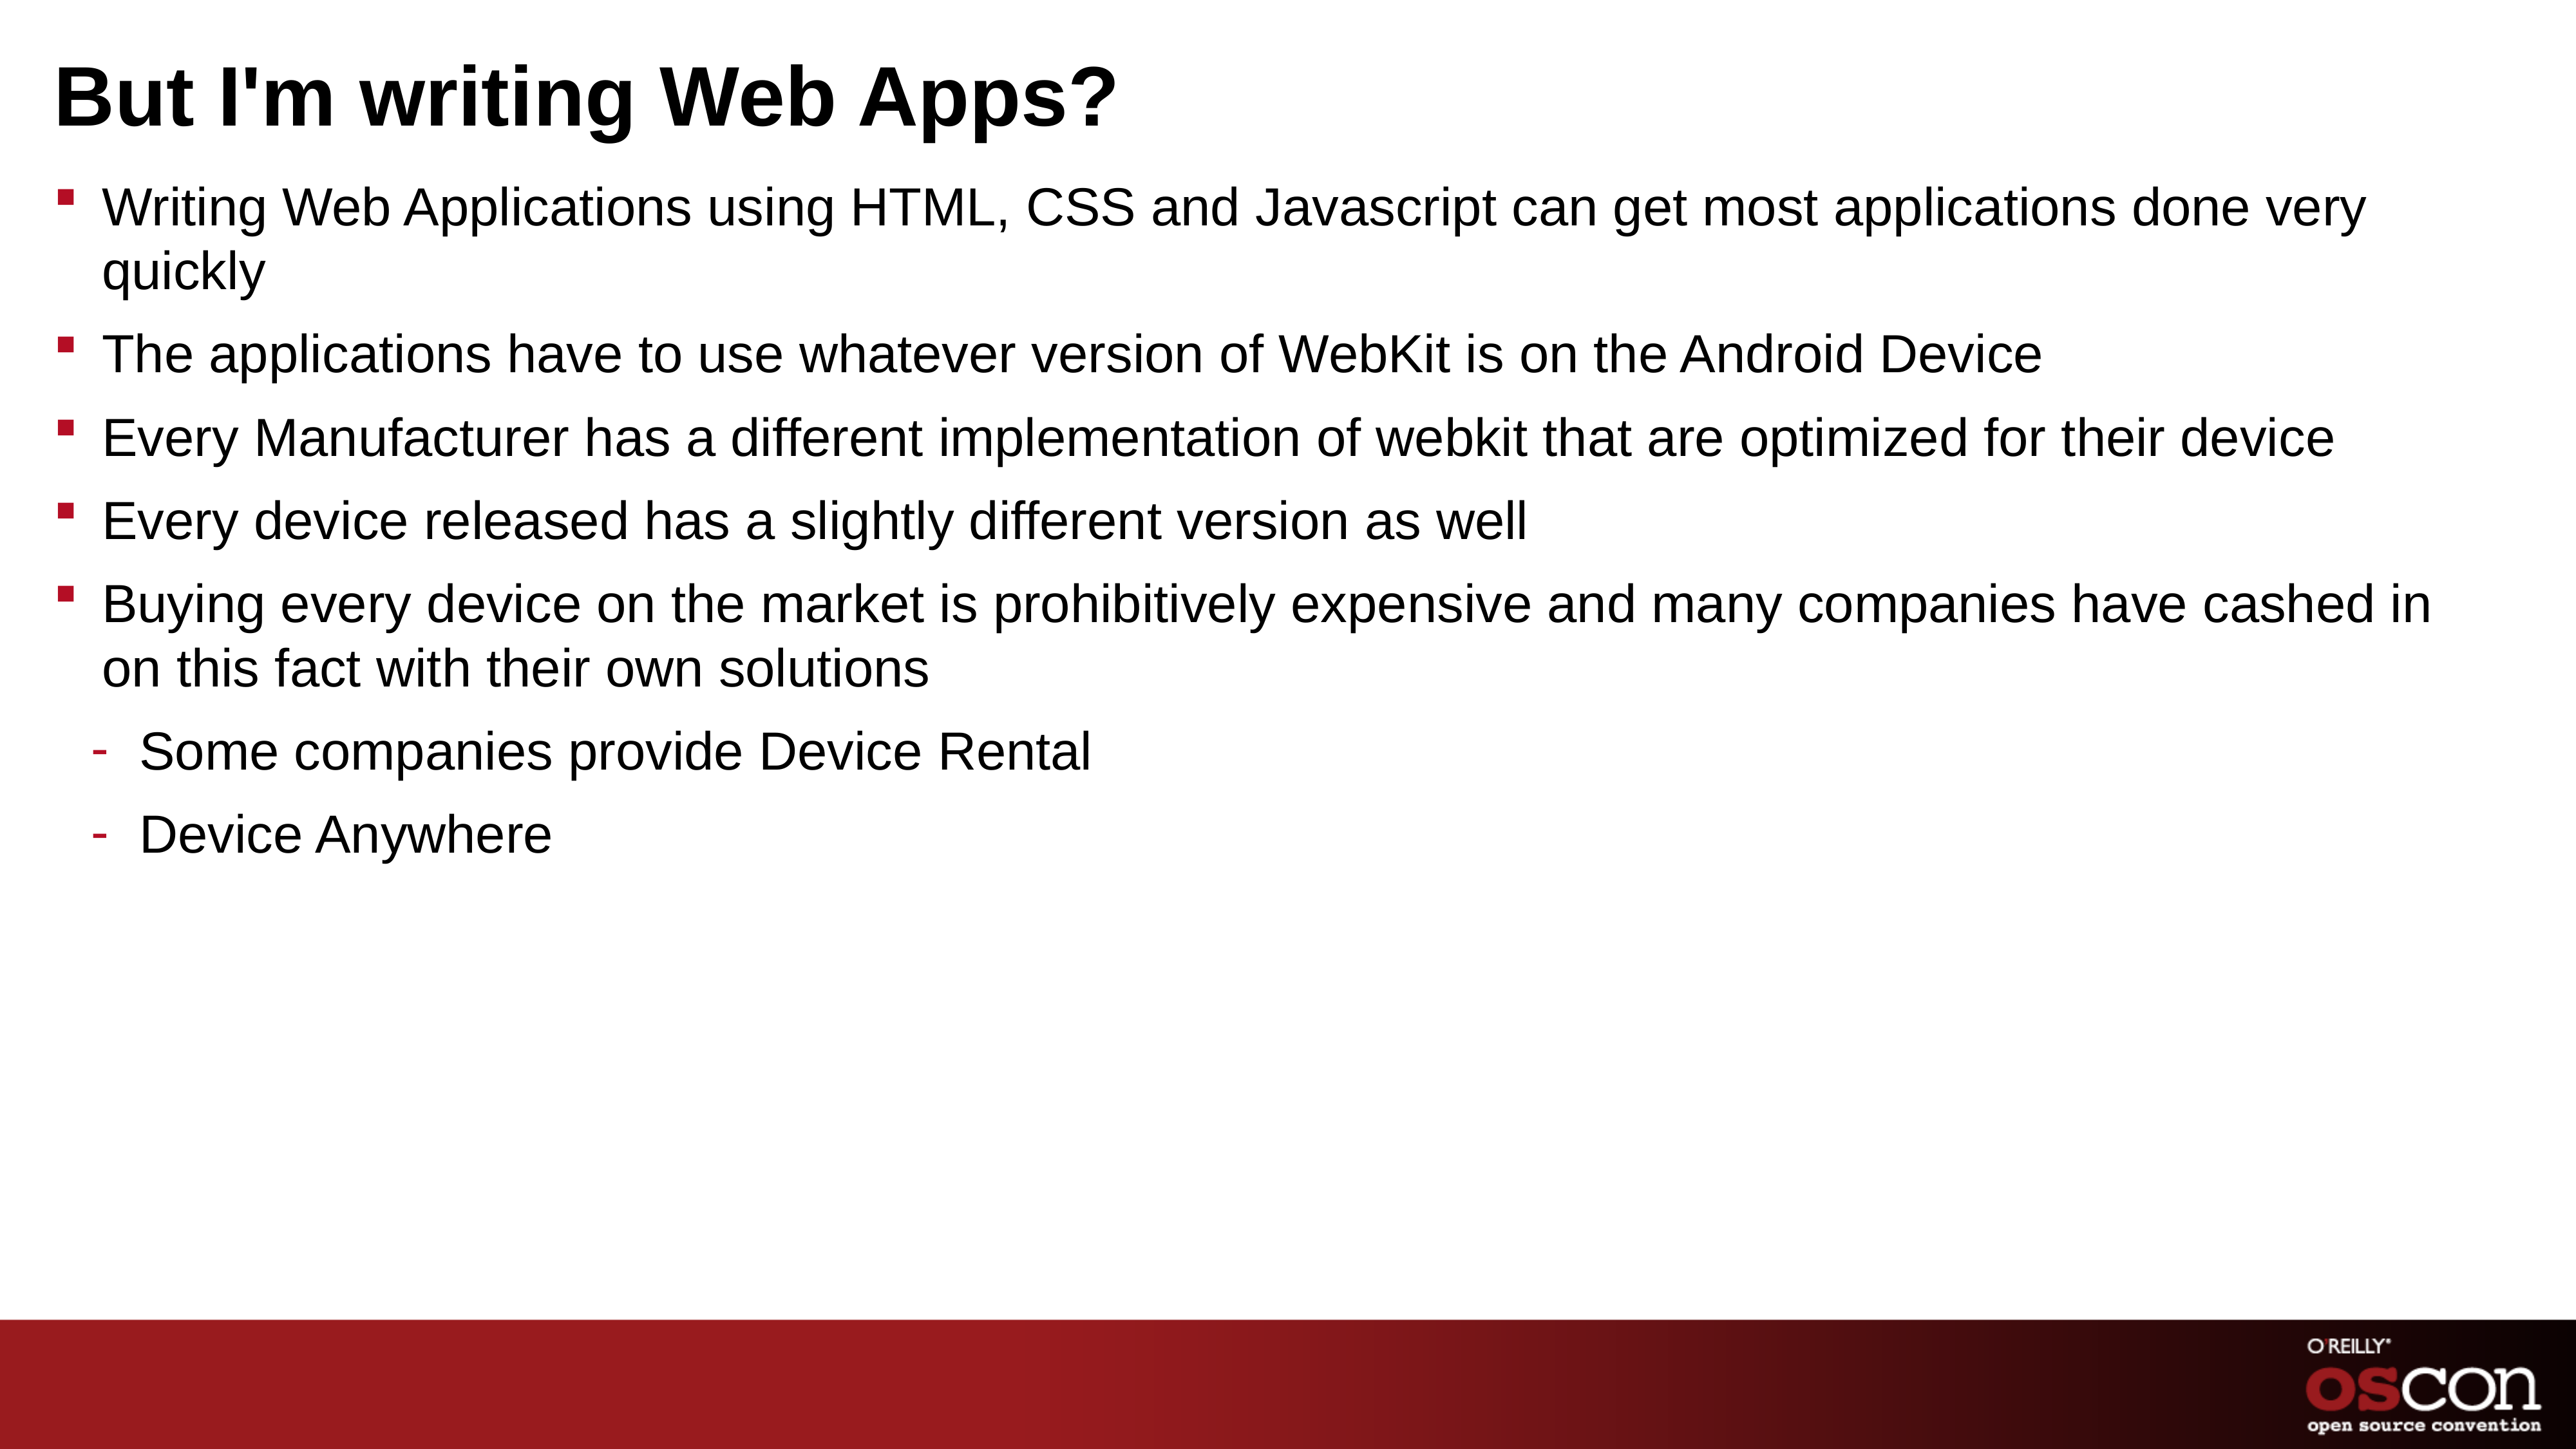

# But I'm writing Web Apps?
Writing Web Applications using HTML, CSS and Javascript can get most applications done very quickly
The applications have to use whatever version of WebKit is on the Android Device
Every Manufacturer has a different implementation of webkit that are optimized for their device
Every device released has a slightly different version as well
Buying every device on the market is prohibitively expensive and many companies have cashed in on this fact with their own solutions
Some companies provide Device Rental
Device Anywhere